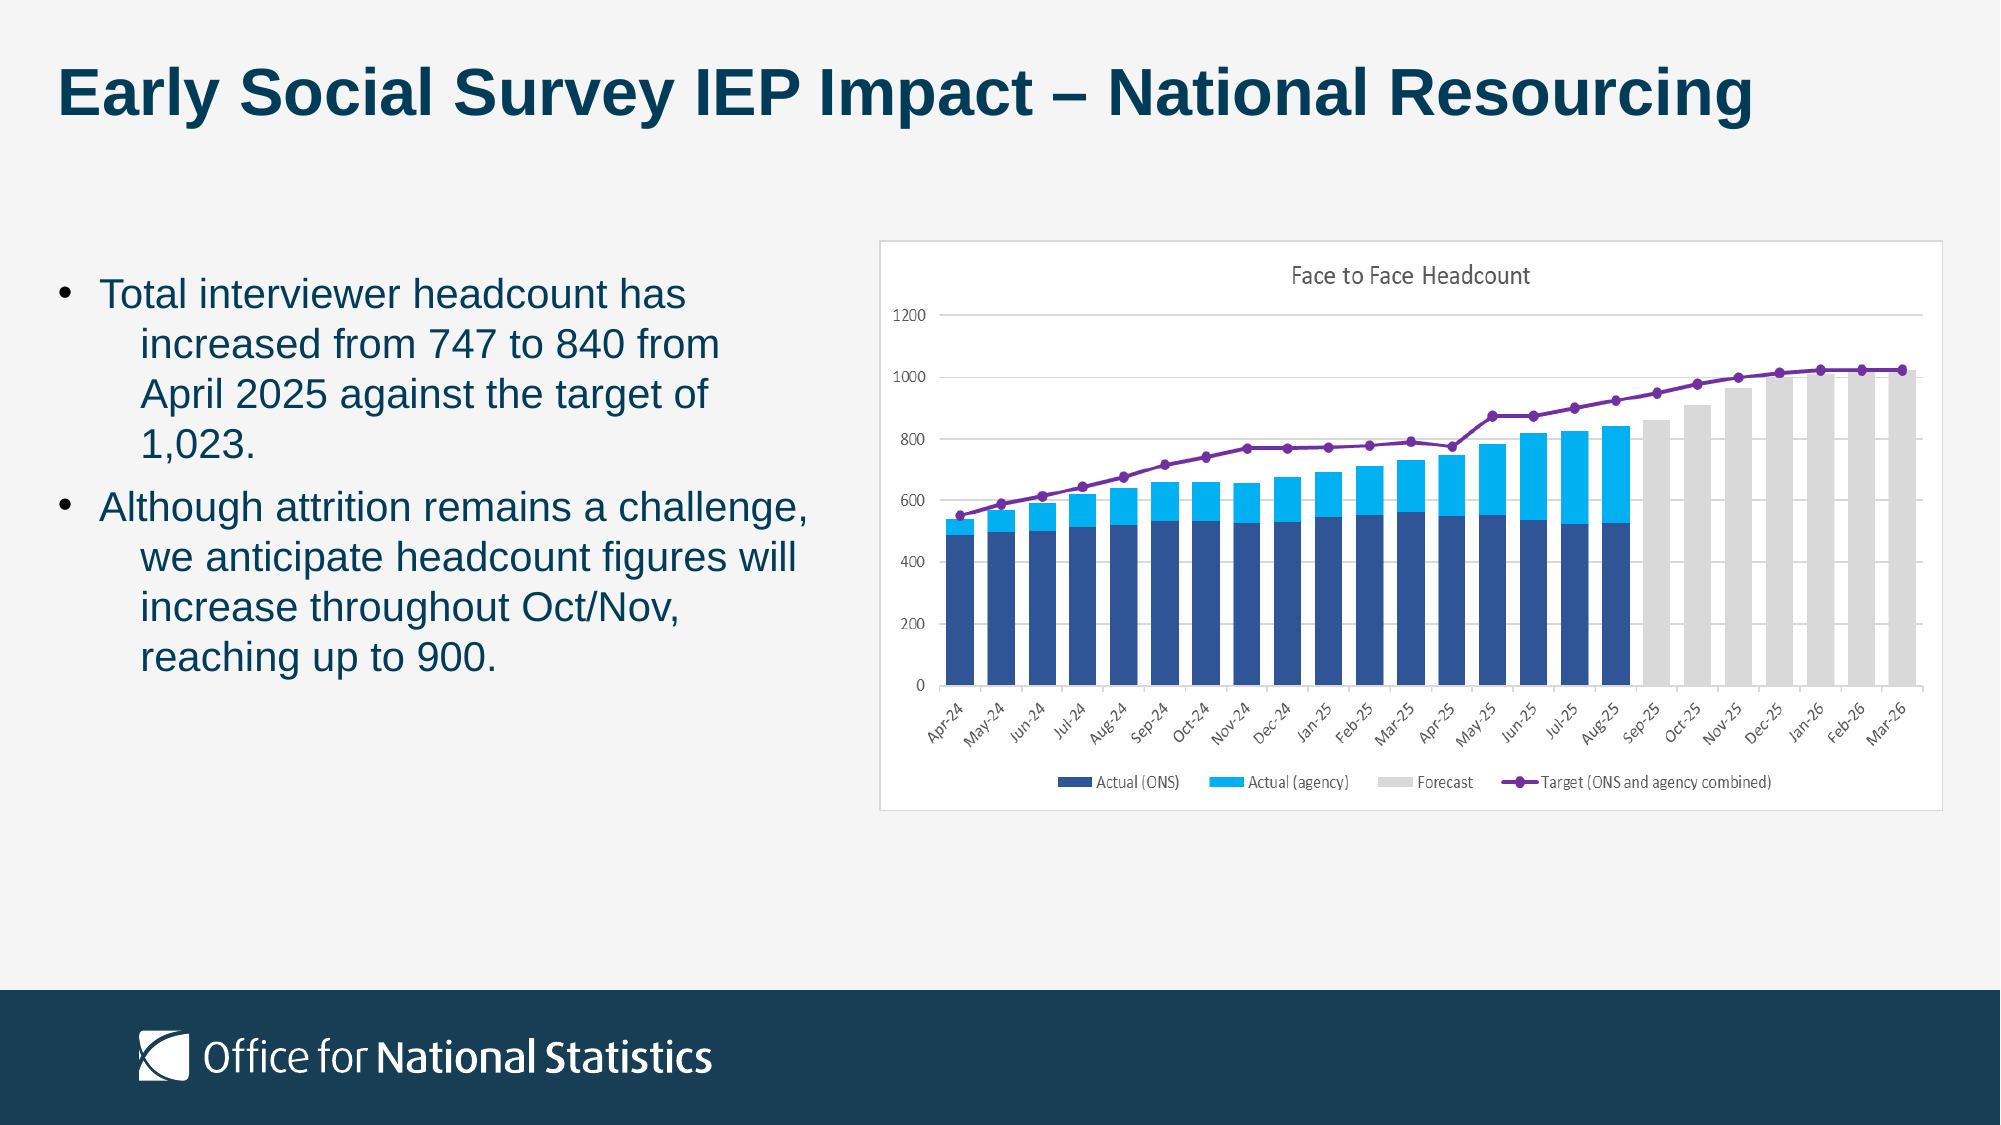

# Early Social Survey IEP Impact – National Resourcing
Total interviewer headcount has increased from 747 to 840 from April 2025 against the target of 1,023.
Although attrition remains a challenge, we anticipate headcount figures will increase throughout Oct/Nov, reaching up to 900.